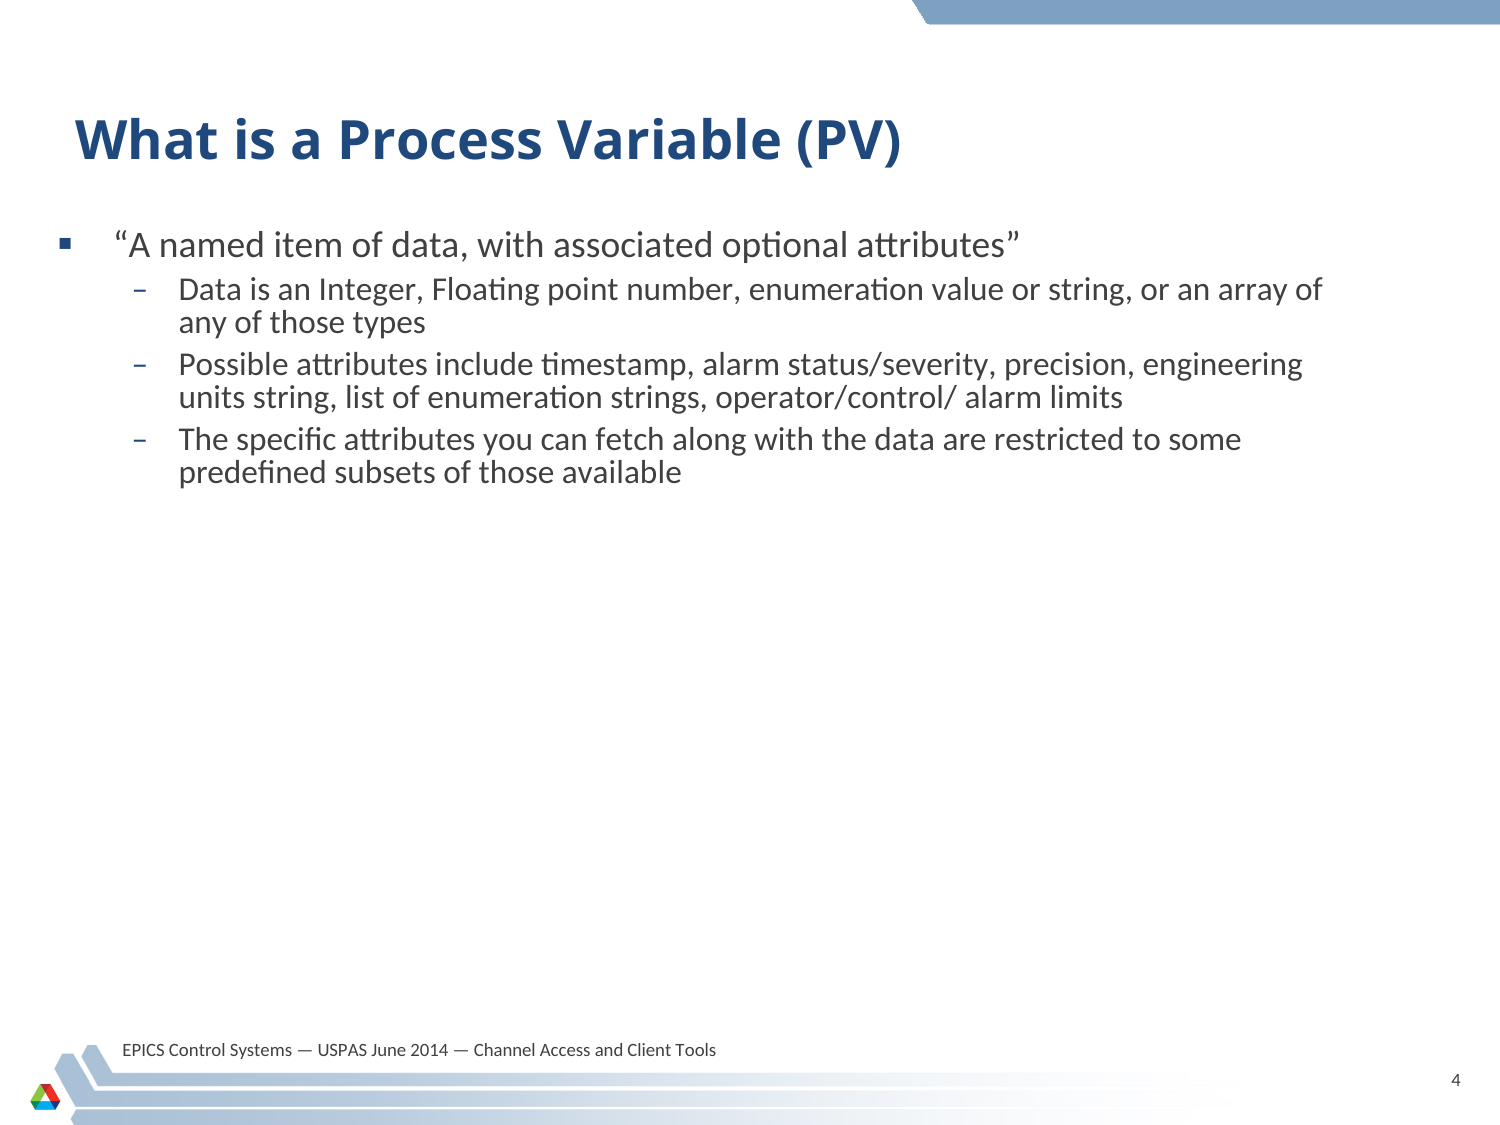

# What is a Process Variable (PV)
“A named item of data, with associated optional attributes”
Data is an Integer, Floating point number, enumeration value or string, or an array of any of those types
Possible attributes include timestamp, alarm status/severity, precision, engineering units string, list of enumeration strings, operator/control/ alarm limits
The specific attributes you can fetch along with the data are restricted to some predefined subsets of those available
EPICS Control Systems — USPAS June 2014 — Channel Access and Client Tools
4